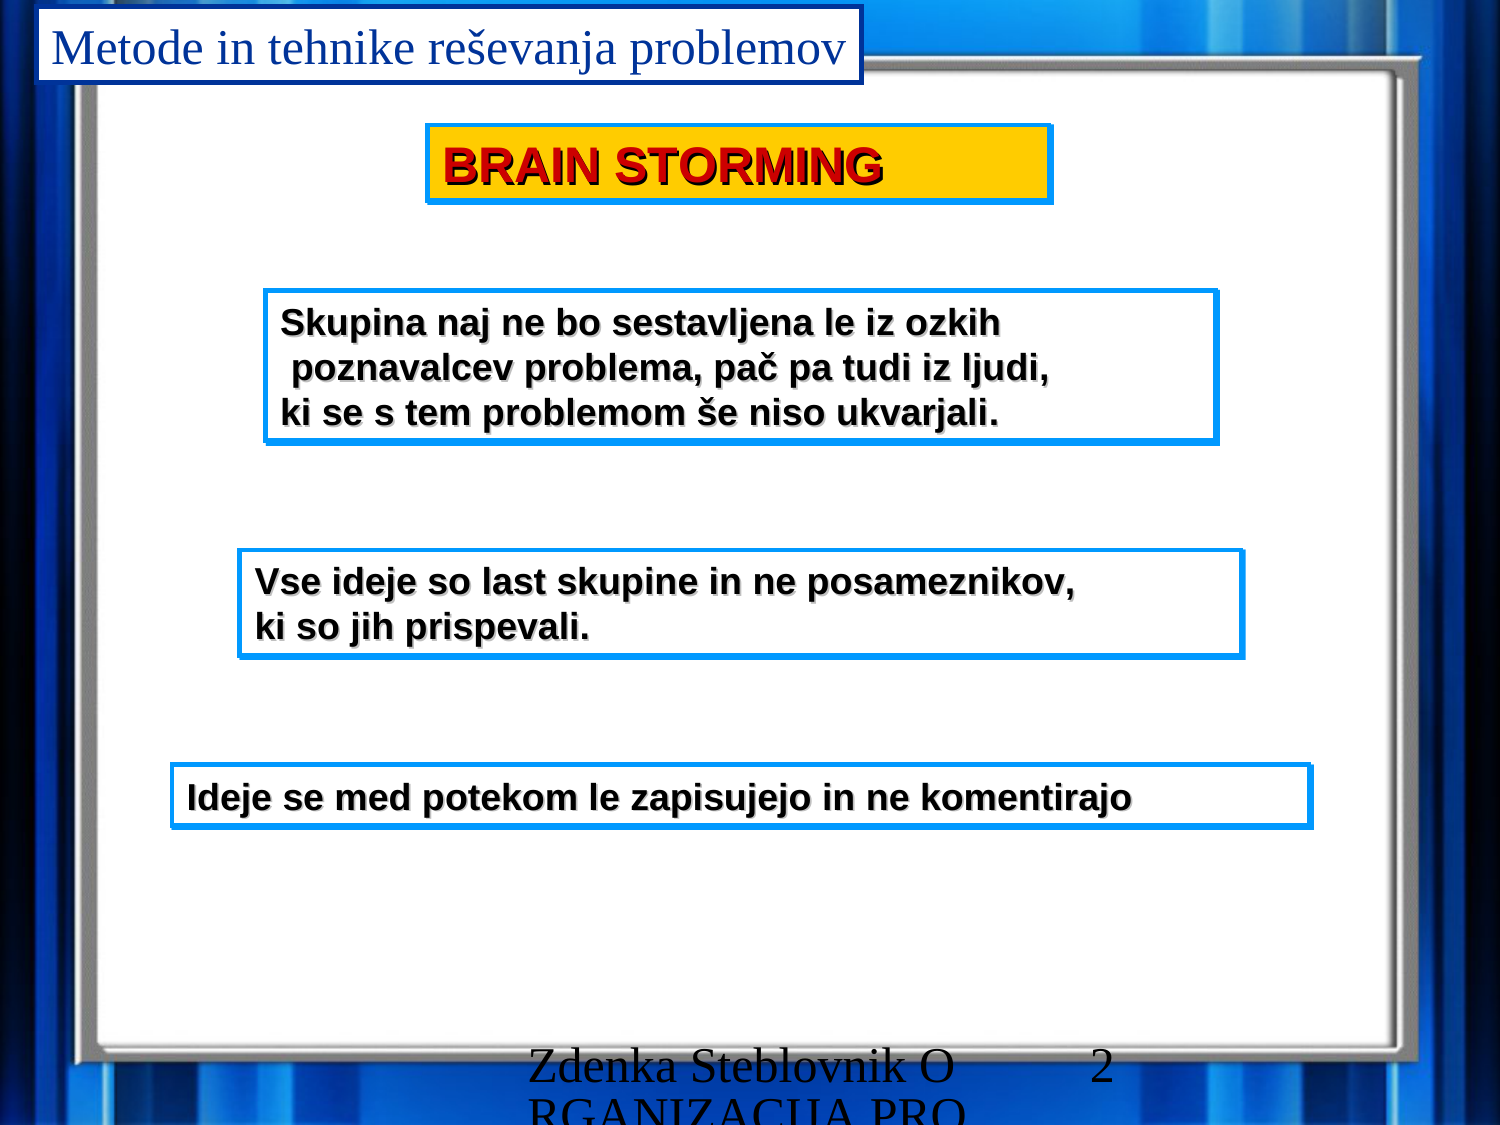

Metode in tehnike reševanja problemov
BRAIN STORMING
Skupina naj ne bo sestavljena le iz ozkih
 poznavalcev problema, pač pa tudi iz ljudi,
ki se s tem problemom še niso ukvarjali.
Vse ideje so last skupine in ne posameznikov,
ki so jih prispevali.
Ideje se med potekom le zapisujejo in ne komentirajo
Zdenka Steblovnik ORGANIZACIJA PROIZVODNJE 2
2